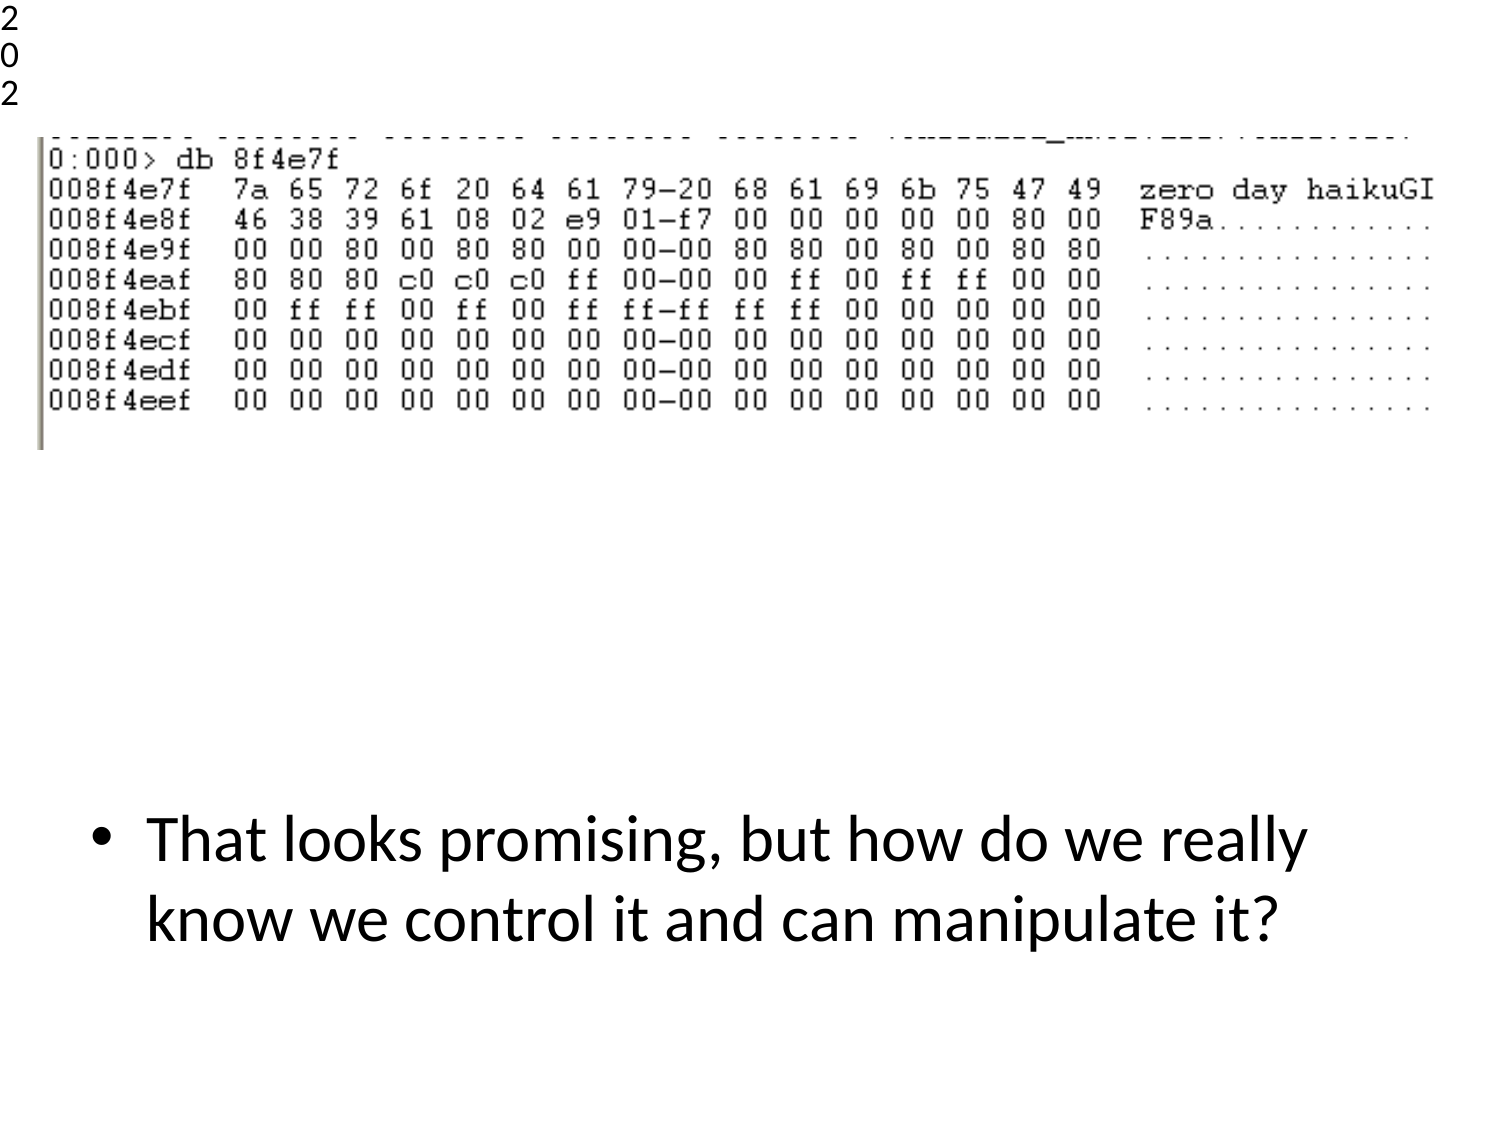

# That looks promising, but how do we really know we control it and can manipulate it?